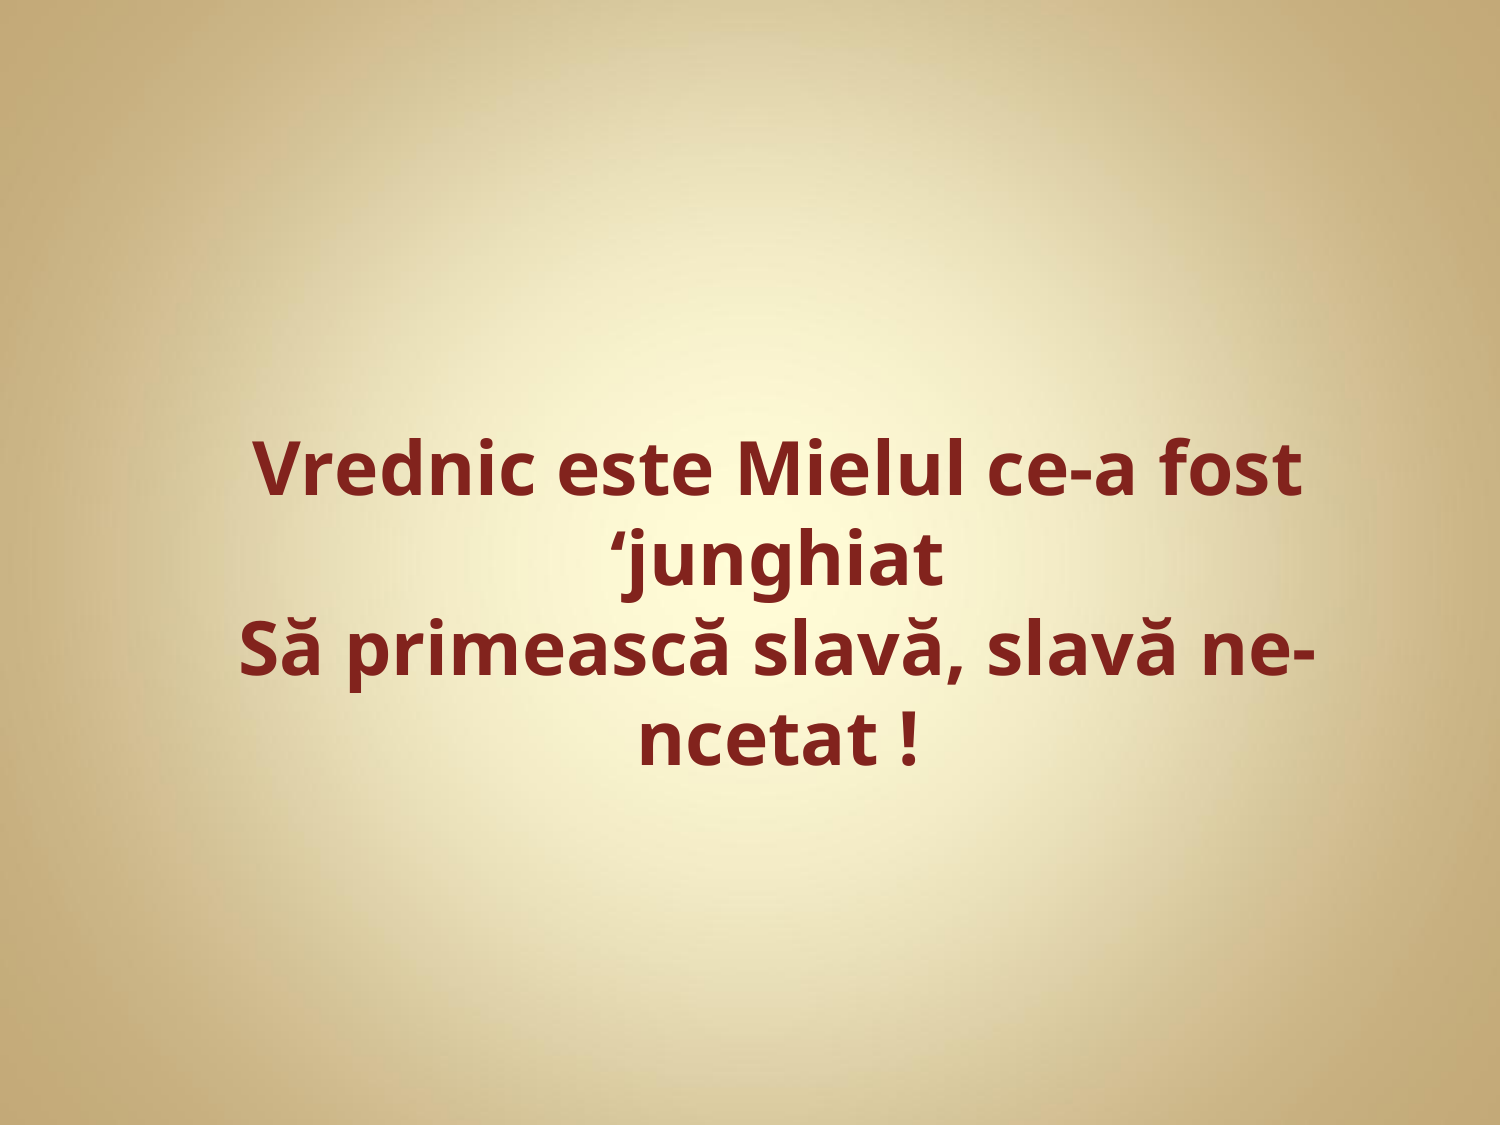

# Vrednic este Mielul ce-a fost ‘junghiat
Să primească slavă, slavă ne-ncetat !